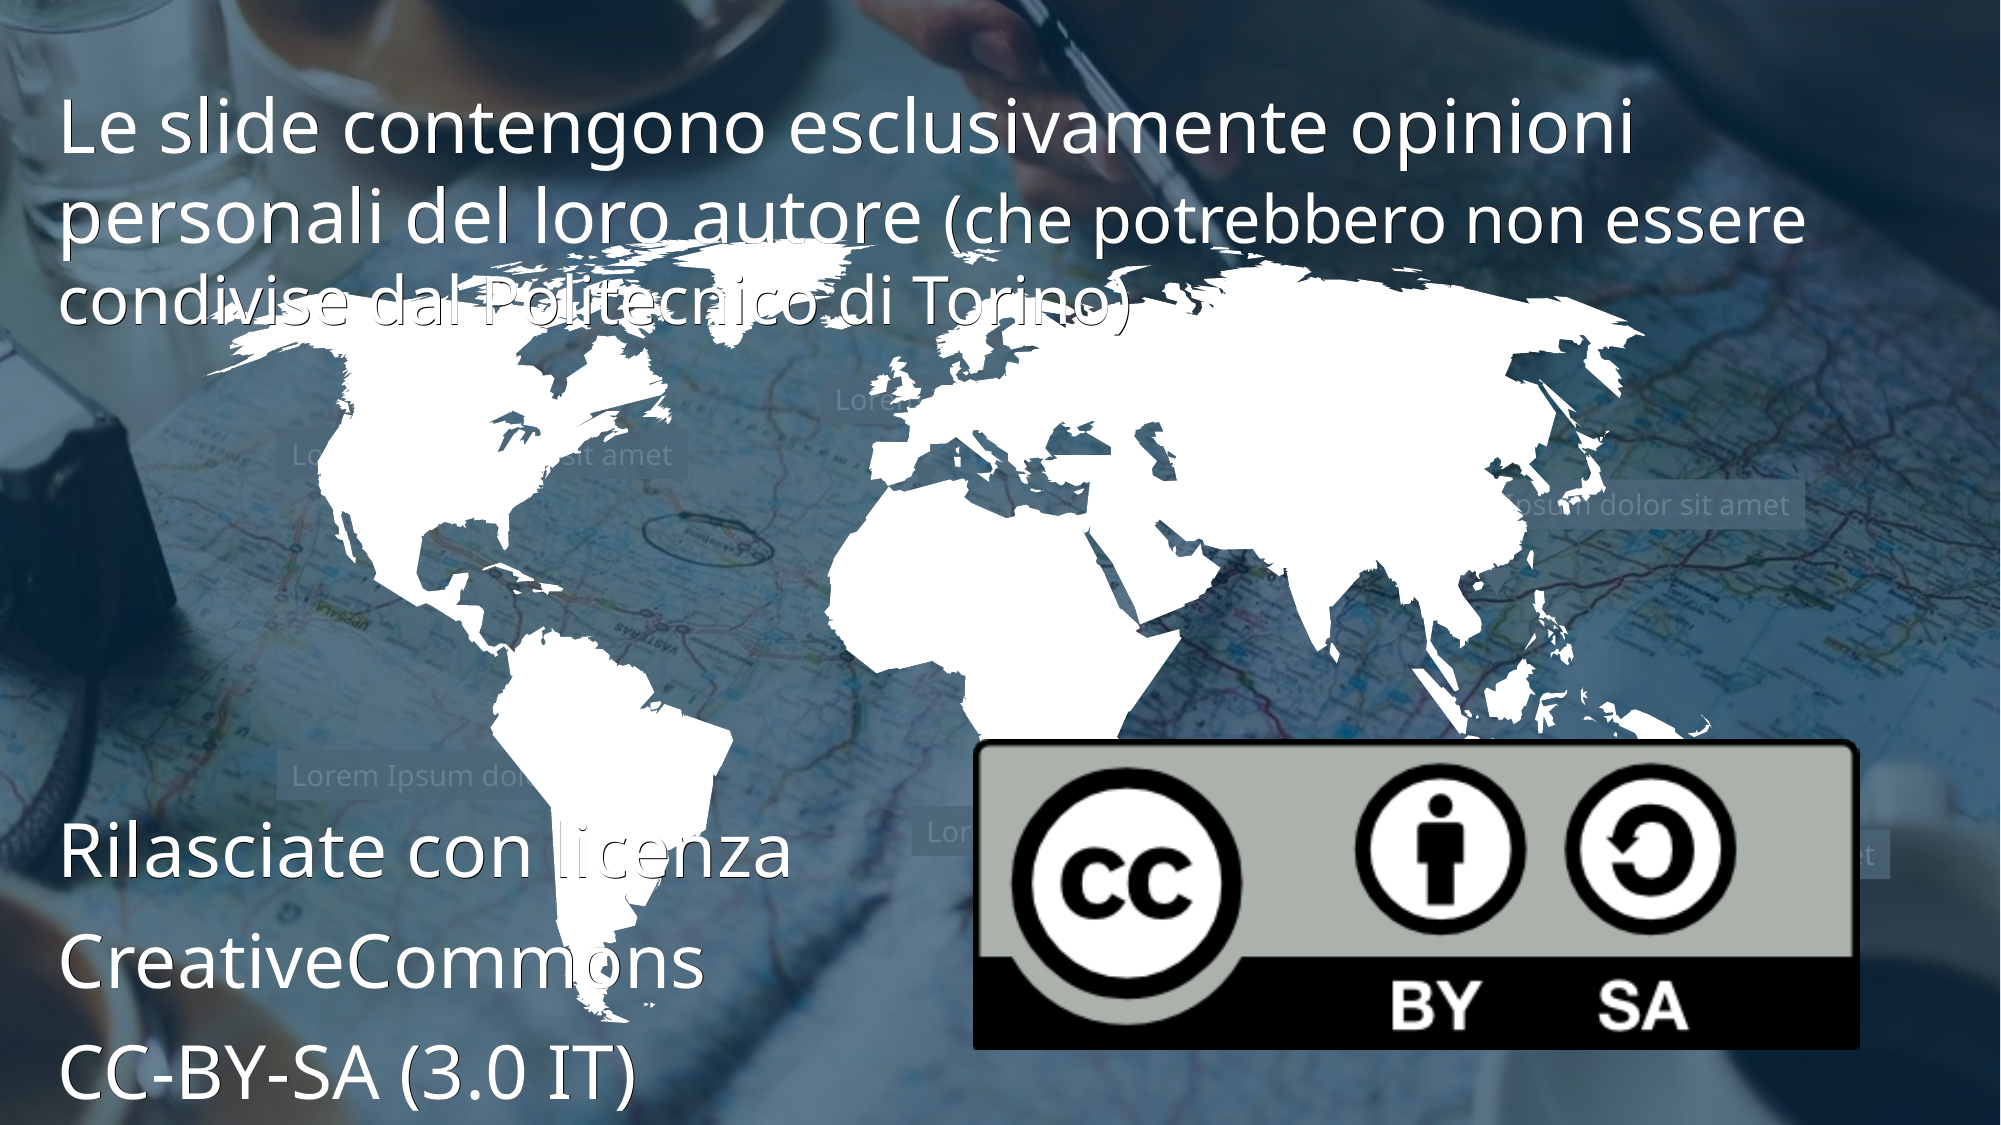

Le slide contengono esclusivamente opinioni personali del loro autore (che potrebbero non essere condivise dal Politecnico di Torino)
Rilasciate con licenza
CreativeCommons
CC-BY-SA (3.0 IT)